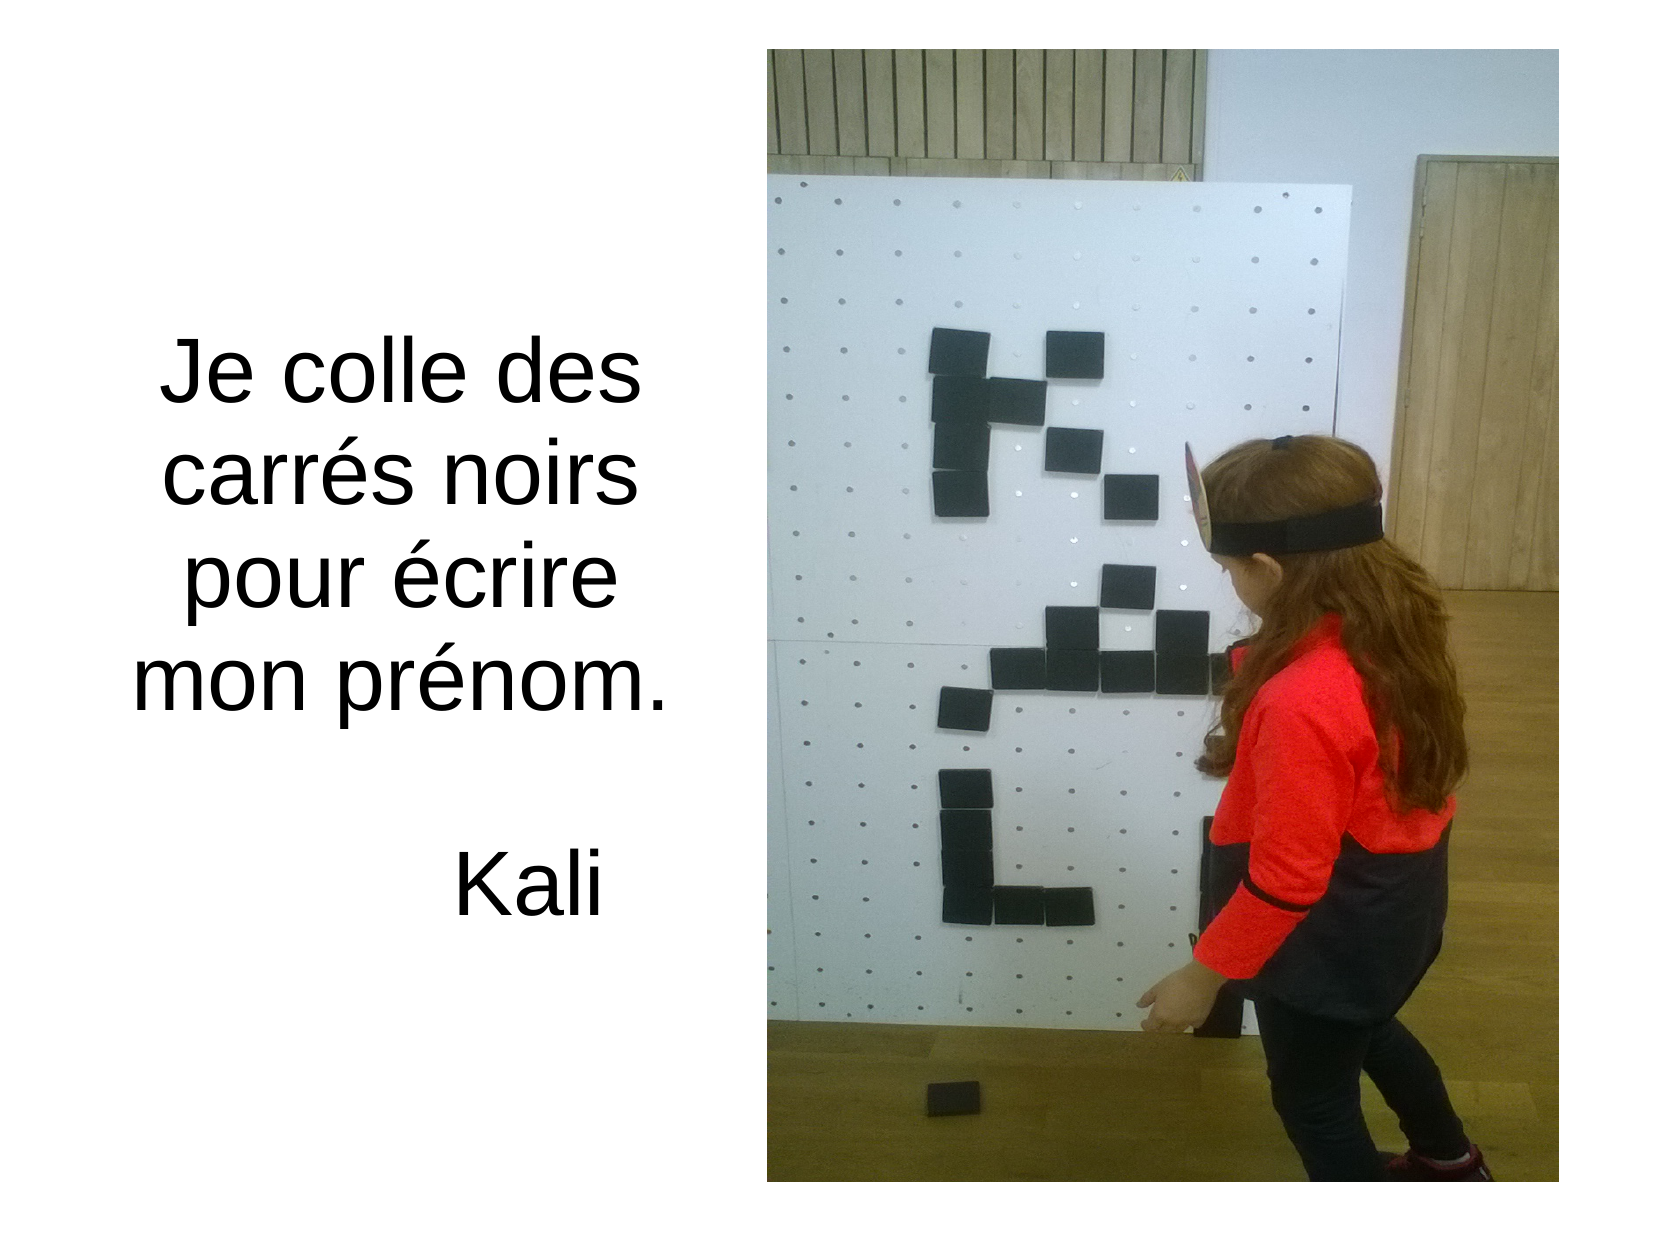

# Je colle des carrés noirs pour écrire mon prénom. Kali